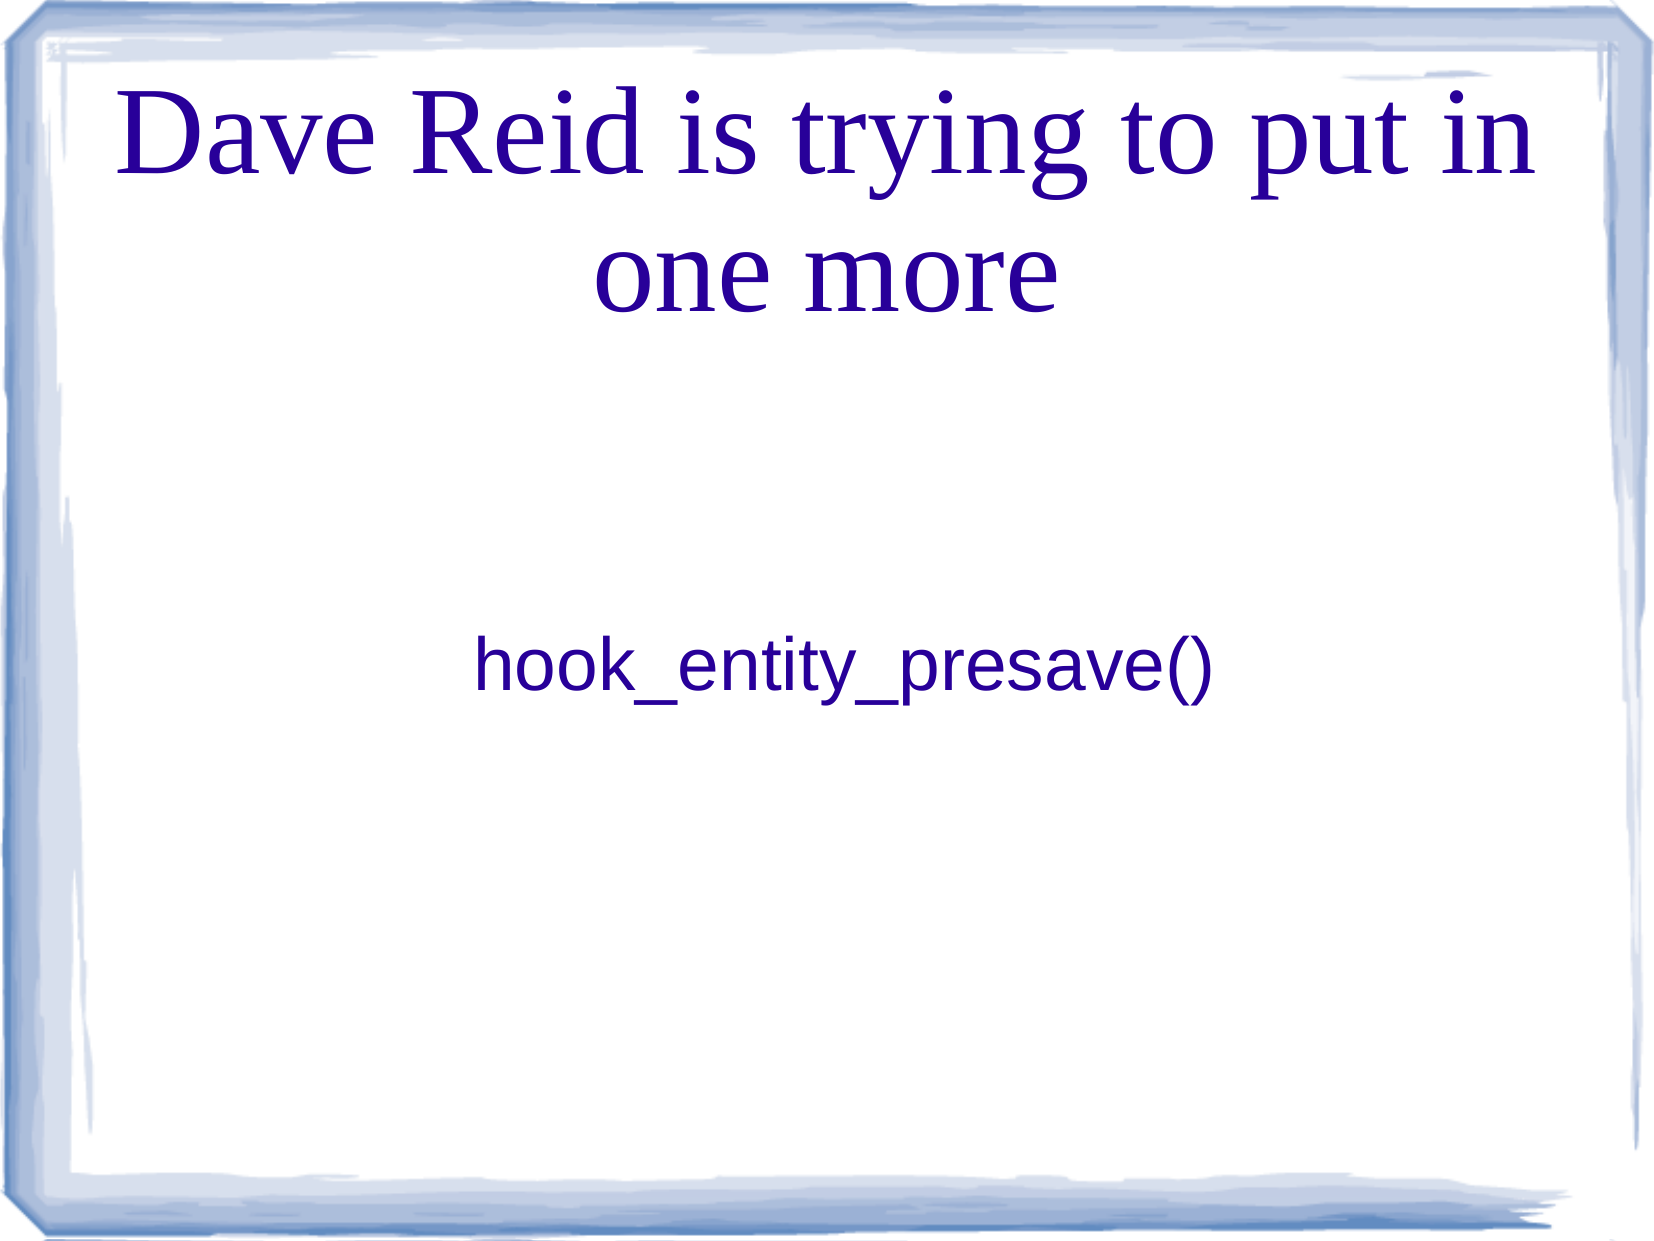

# Dave Reid is trying to put in one more
hook_entity_presave()